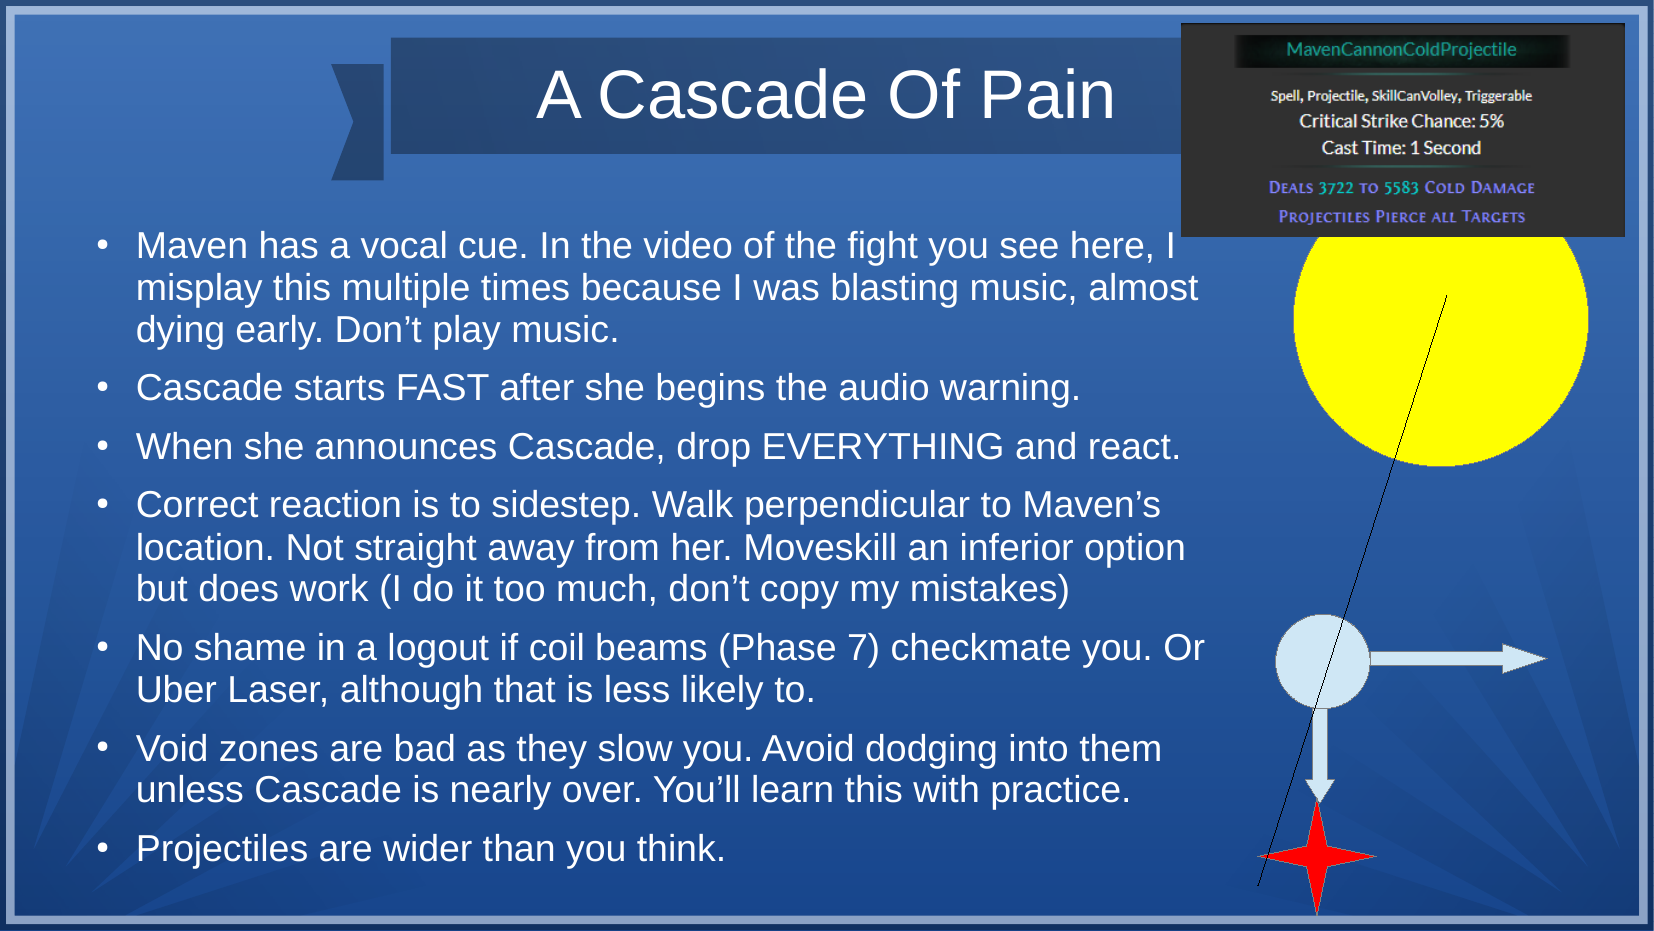

# A Cascade Of Pain
Maven has a vocal cue. In the video of the fight you see here, I misplay this multiple times because I was blasting music, almost dying early. Don’t play music.
Cascade starts FAST after she begins the audio warning.
When she announces Cascade, drop EVERYTHING and react.
Correct reaction is to sidestep. Walk perpendicular to Maven’s location. Not straight away from her. Moveskill an inferior option but does work (I do it too much, don’t copy my mistakes)
No shame in a logout if coil beams (Phase 7) checkmate you. Or Uber Laser, although that is less likely to.
Void zones are bad as they slow you. Avoid dodging into them unless Cascade is nearly over. You’ll learn this with practice.
Projectiles are wider than you think.